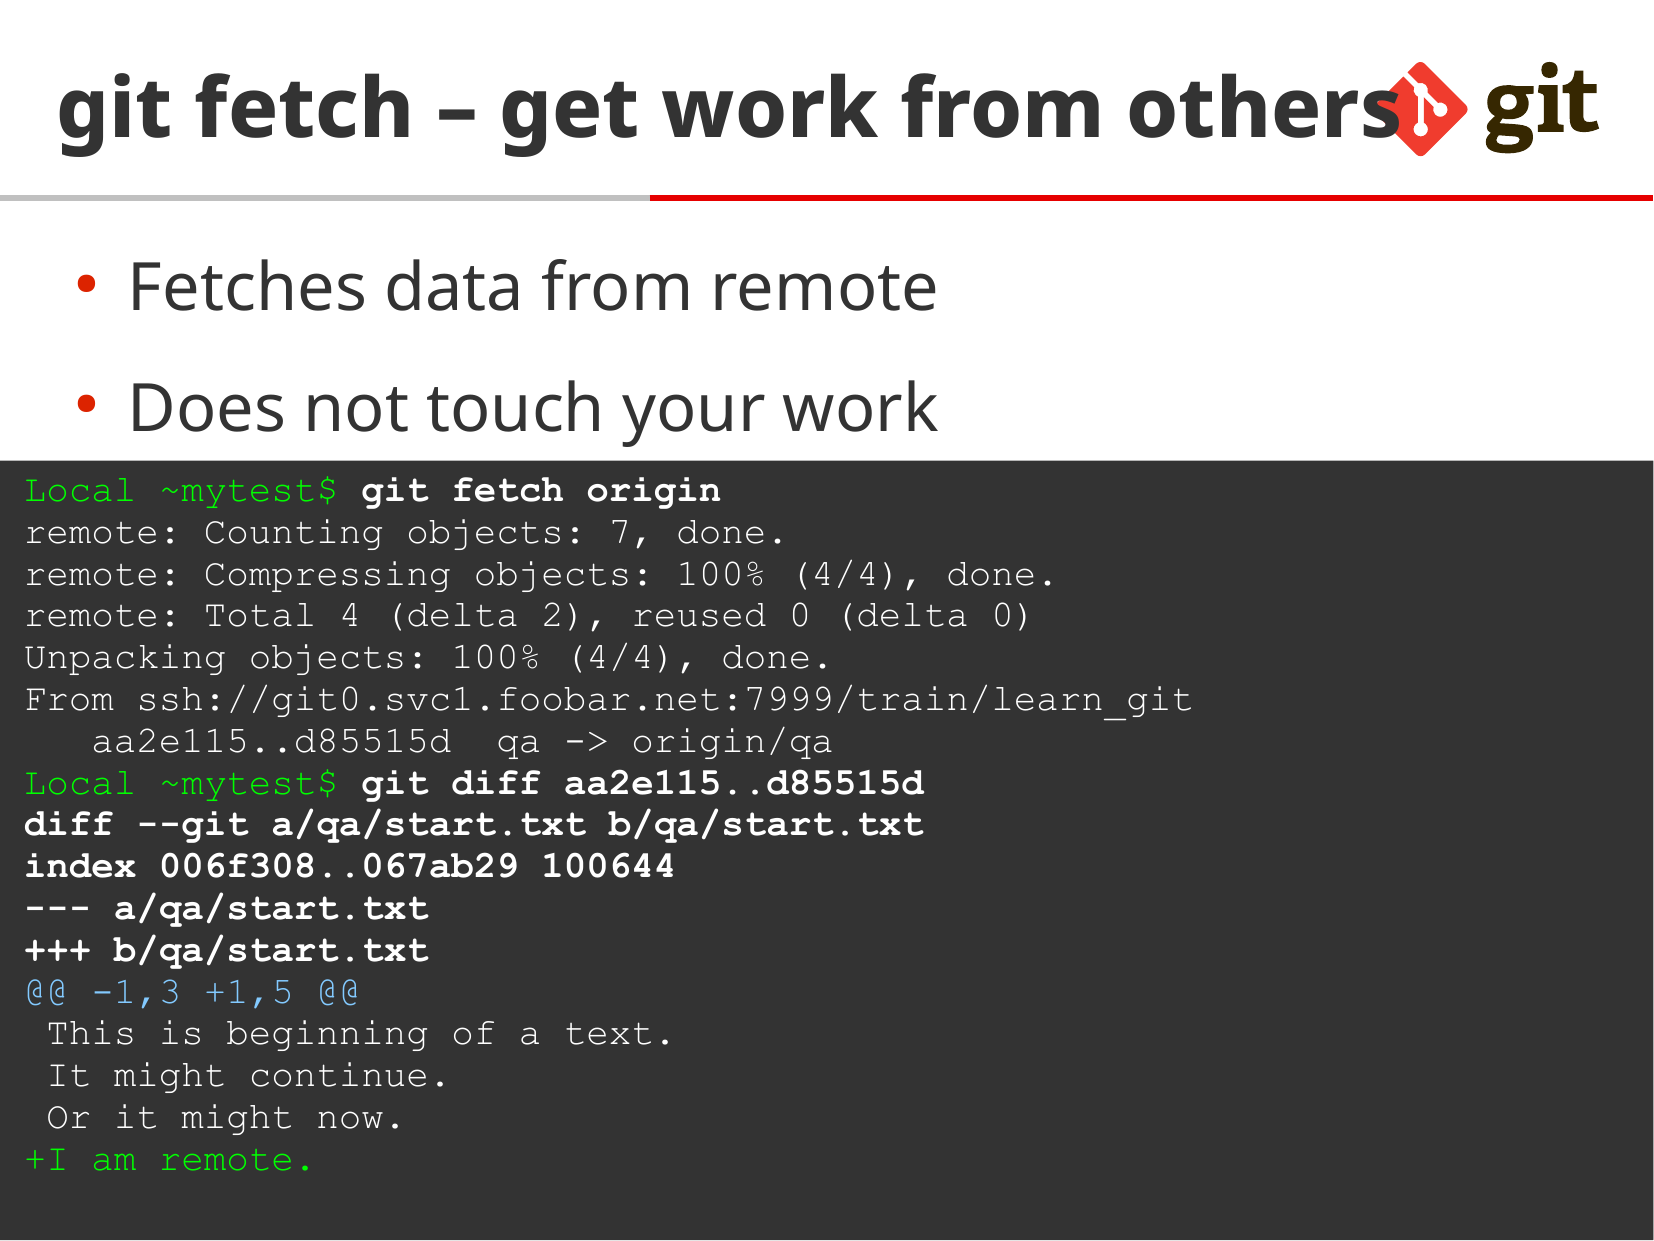

# git fetch – get work from others
Fetches data from remote
Does not touch your work
Local ~mytest$ git fetch origin
remote: Counting objects: 7, done.
remote: Compressing objects: 100% (4/4), done.
remote: Total 4 (delta 2), reused 0 (delta 0)
Unpacking objects: 100% (4/4), done.
From ssh://git0.svc1.foobar.net:7999/train/learn_git
 aa2e115..d85515d qa -> origin/qa
Local ~mytest$ git diff aa2e115..d85515d
diff --git a/qa/start.txt b/qa/start.txt
index 006f308..067ab29 100644
--- a/qa/start.txt
+++ b/qa/start.txt
@@ -1,3 +1,5 @@
 This is beginning of a text.
 It might continue.
 Or it might now.
+I am remote.
65